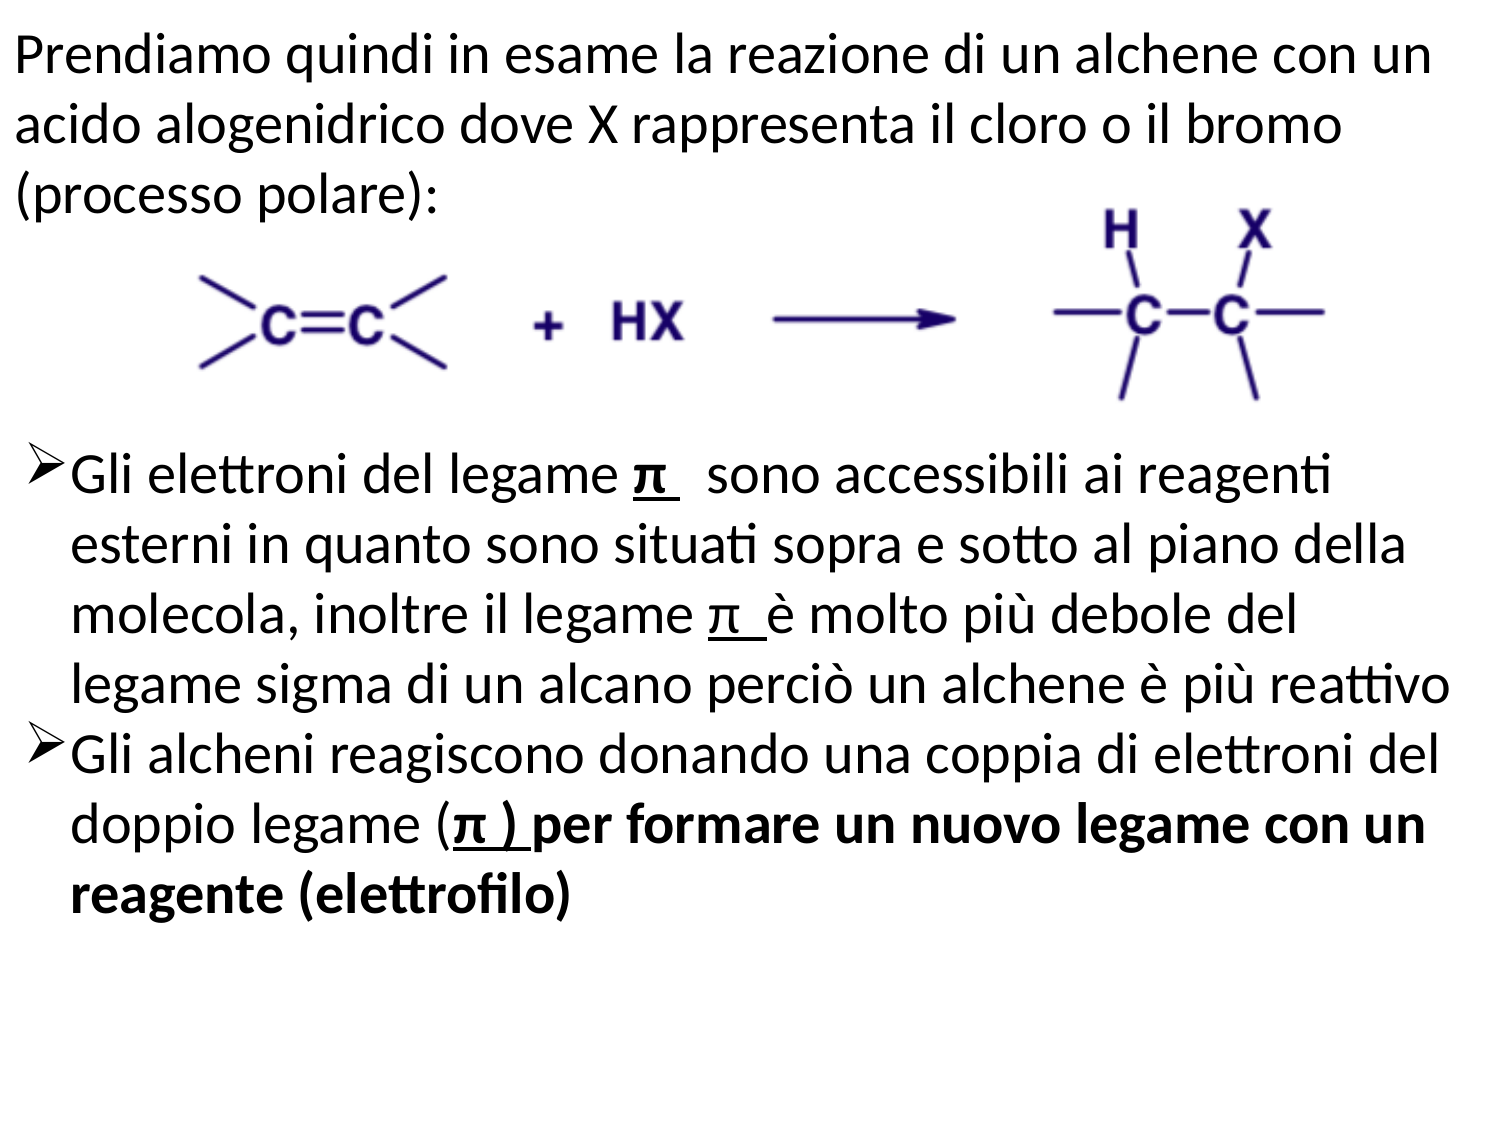

Prendiamo quindi in esame la reazione di un alchene con un acido alogenidrico dove X rappresenta il cloro o il bromo (processo polare):
Gli elettroni del legame π sono accessibili ai reagenti esterni in quanto sono situati sopra e sotto al piano della molecola, inoltre il legame π è molto più debole del legame sigma di un alcano perciò un alchene è più reattivo
Gli alcheni reagiscono donando una coppia di elettroni del doppio legame (π ) per formare un nuovo legame con un reagente (elettrofilo)